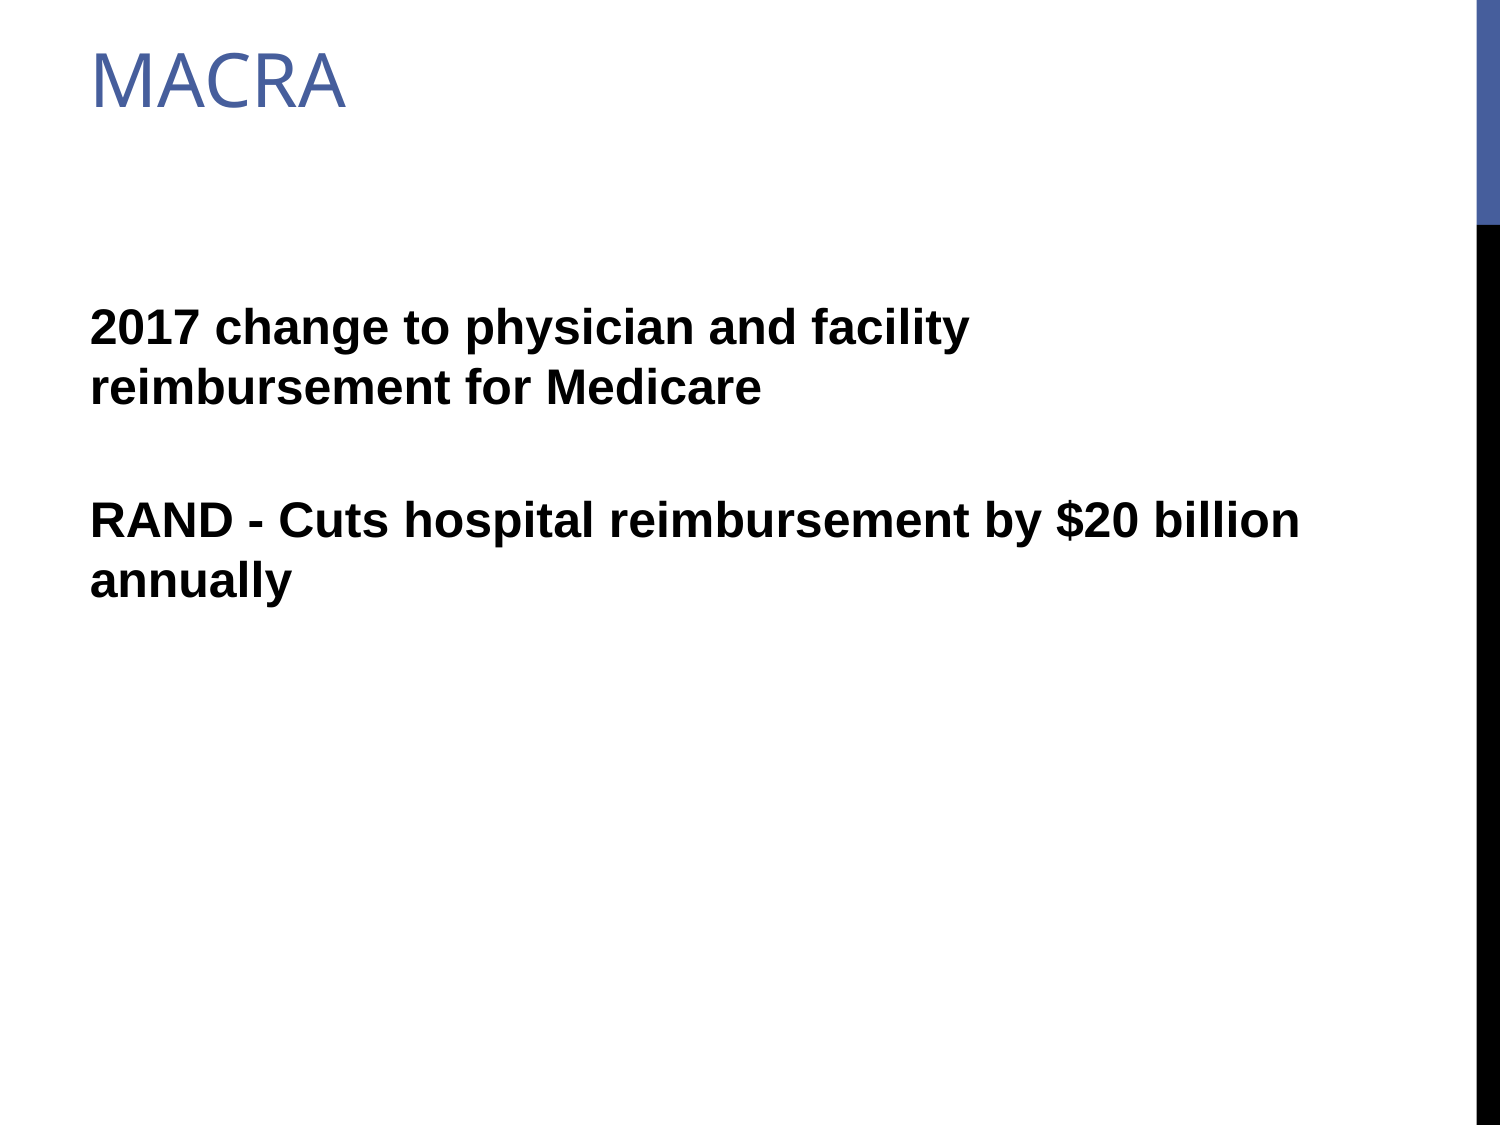

# MACRA
2017 change to physician and facility reimbursement for Medicare
RAND - Cuts hospital reimbursement by $20 billion annually